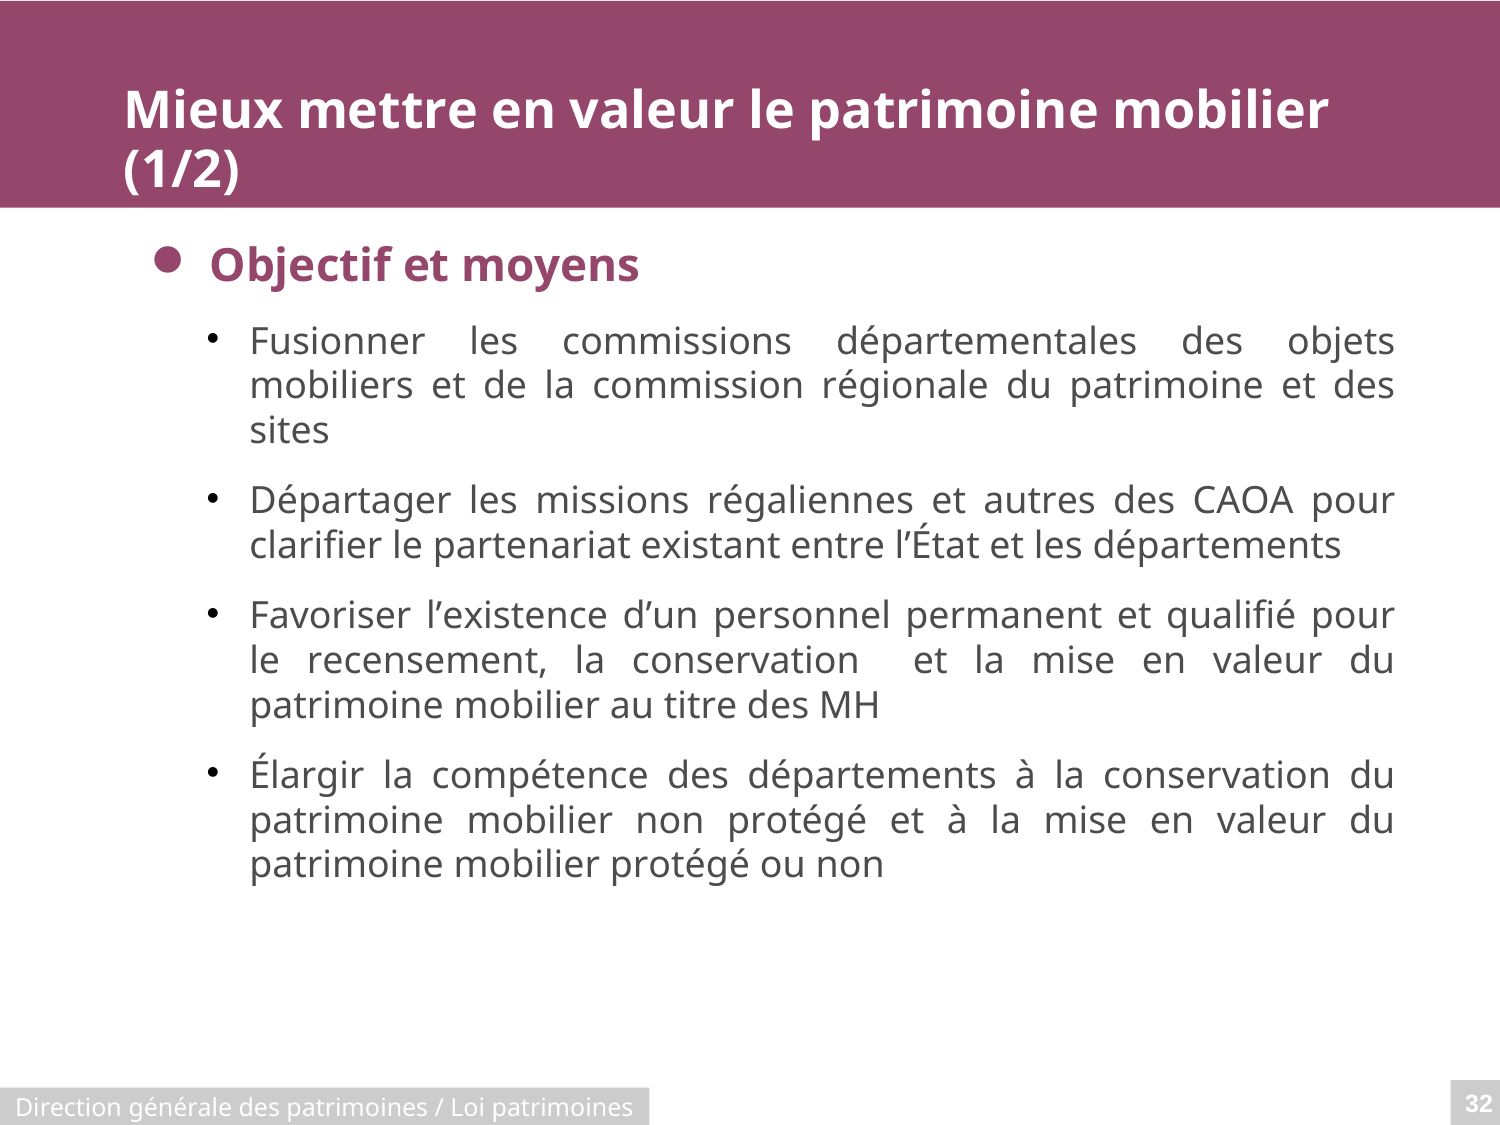

Mieux mettre en valeur le patrimoine mobilier (1/2)
# Objectif et moyens
Fusionner les commissions départementales des objets mobiliers et de la commission régionale du patrimoine et des sites
Départager les missions régaliennes et autres des CAOA pour clarifier le partenariat existant entre l’État et les départements
Favoriser l’existence d’un personnel permanent et qualifié pour le recensement, la conservation et la mise en valeur du patrimoine mobilier au titre des MH
Élargir la compétence des départements à la conservation du patrimoine mobilier non protégé et à la mise en valeur du patrimoine mobilier protégé ou non